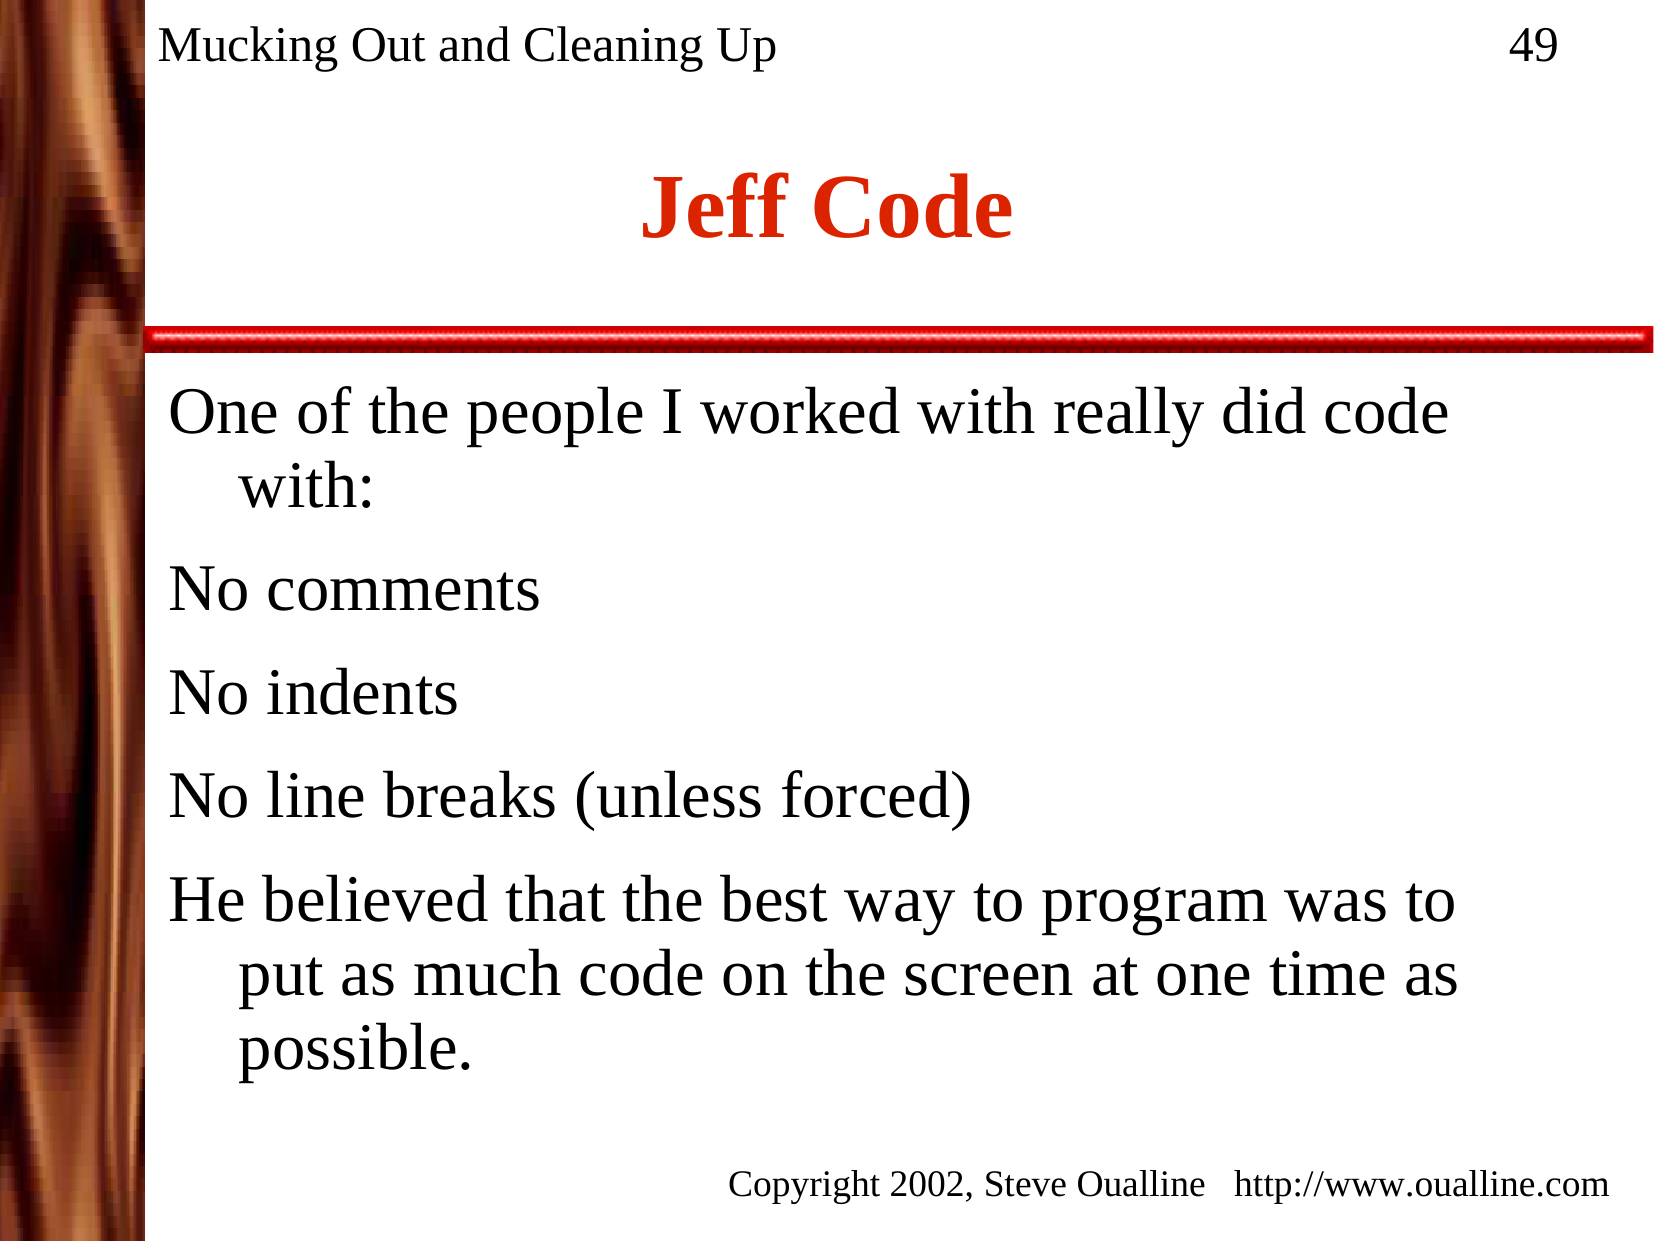

# Jeff Code
One of the people I worked with really did code with:
No comments
No indents
No line breaks (unless forced)
He believed that the best way to program was to put as much code on the screen at one time as possible.